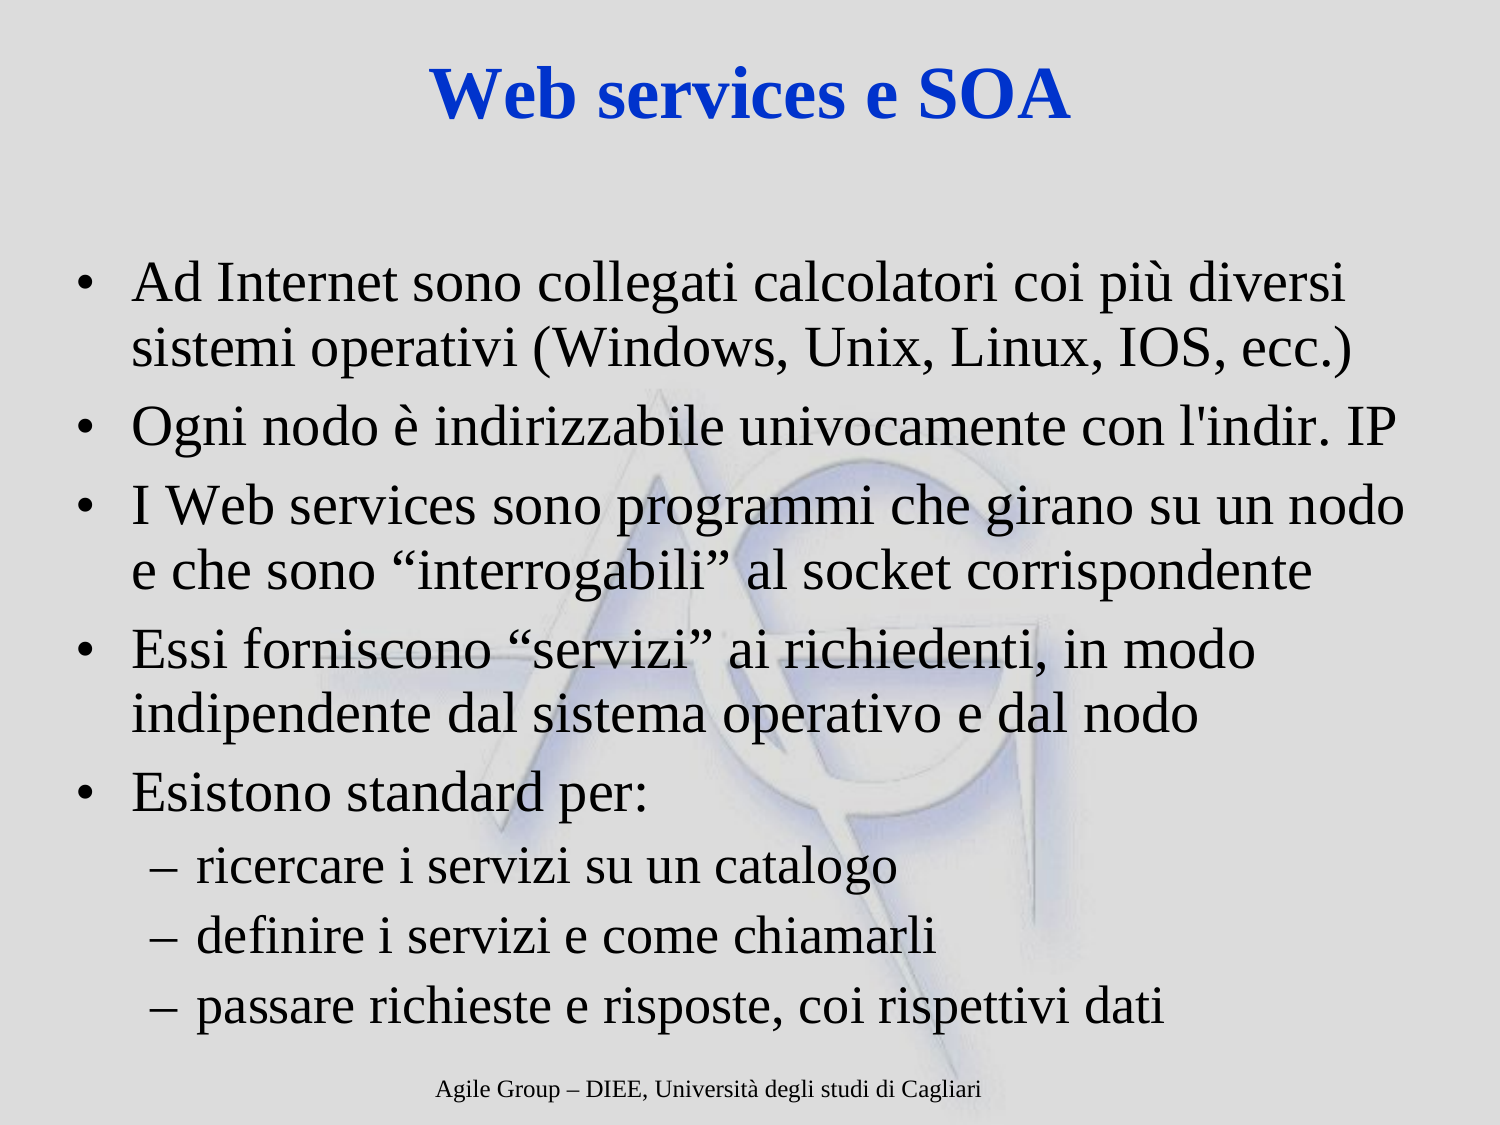

# Web services e SOA
Ad Internet sono collegati calcolatori coi più diversi sistemi operativi (Windows, Unix, Linux, IOS, ecc.)
Ogni nodo è indirizzabile univocamente con l'indir. IP
I Web services sono programmi che girano su un nodo e che sono “interrogabili” al socket corrispondente
Essi forniscono “servizi” ai richiedenti, in modo indipendente dal sistema operativo e dal nodo
Esistono standard per:
ricercare i servizi su un catalogo
definire i servizi e come chiamarli
passare richieste e risposte, coi rispettivi dati